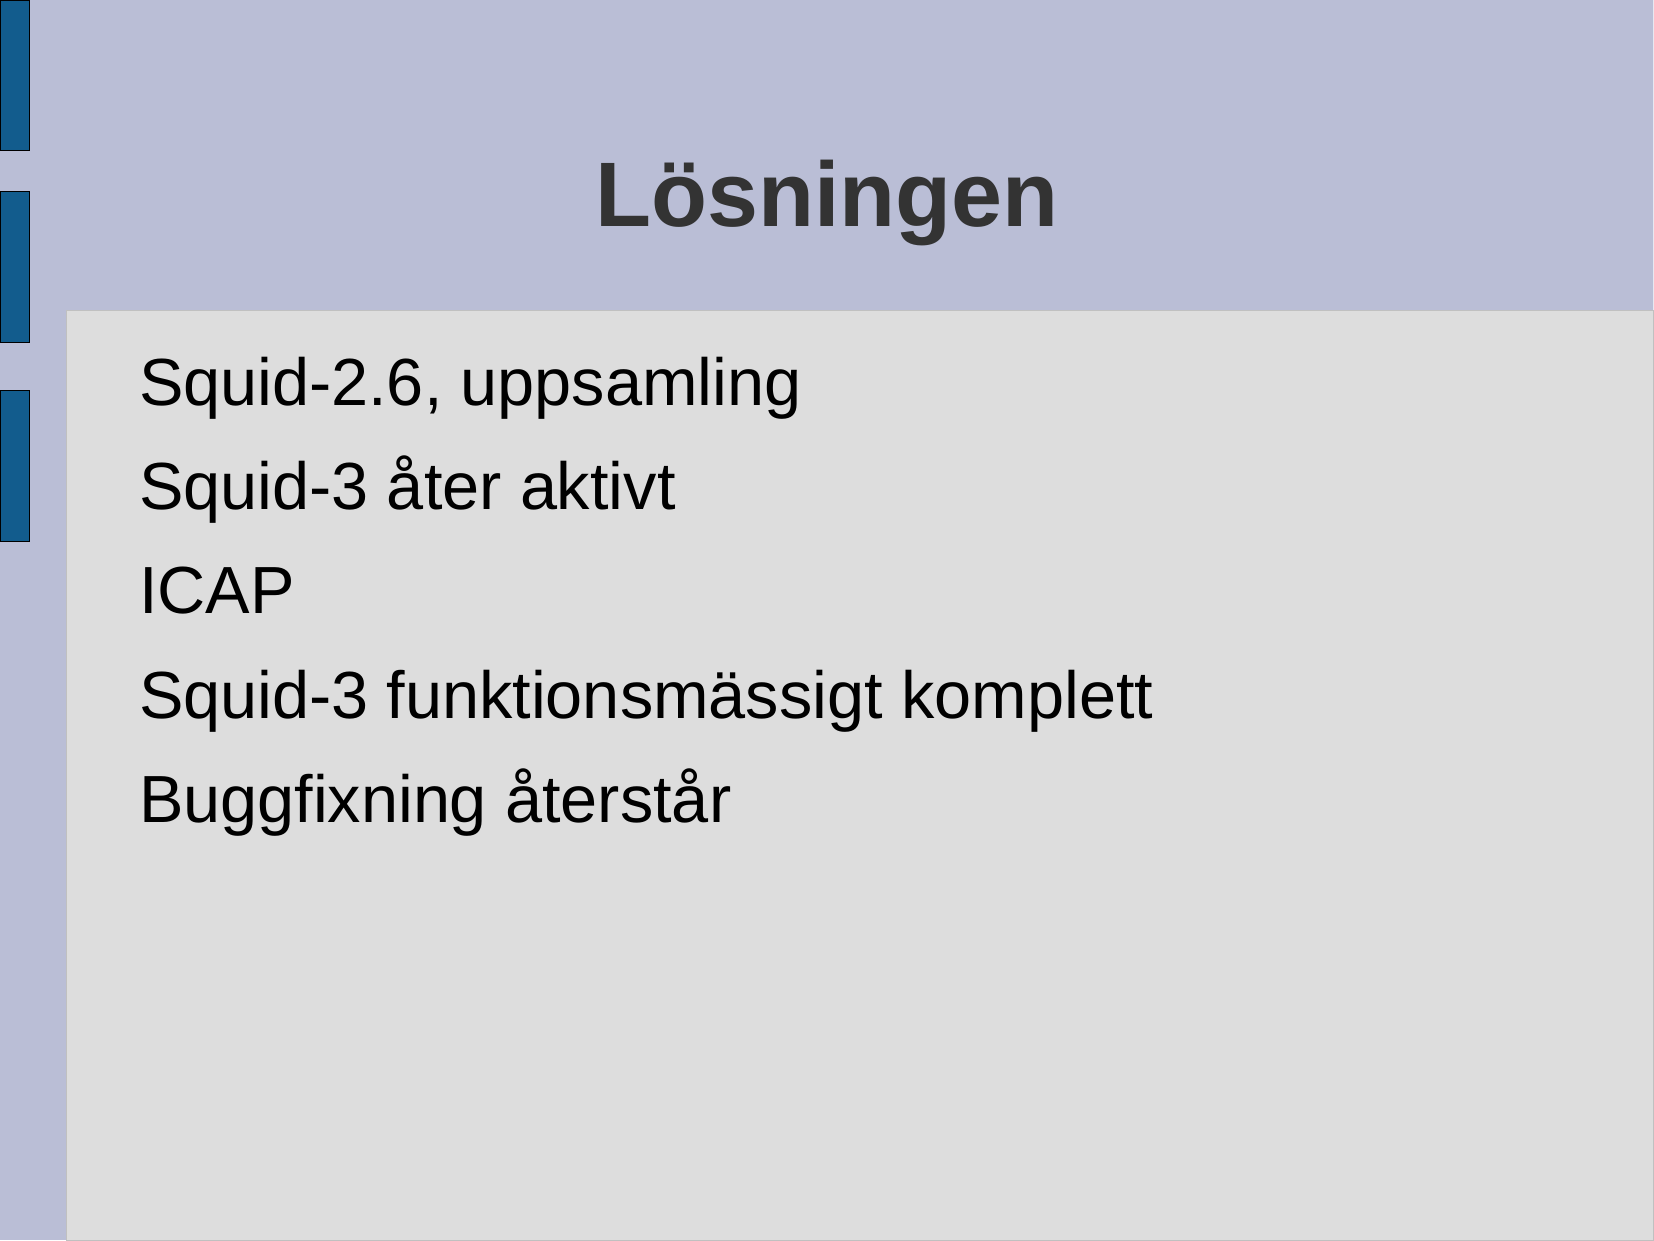

# Lösningen
Squid-2.6, uppsamling
Squid-3 åter aktivt
ICAP
Squid-3 funktionsmässigt komplett
Buggfixning återstår